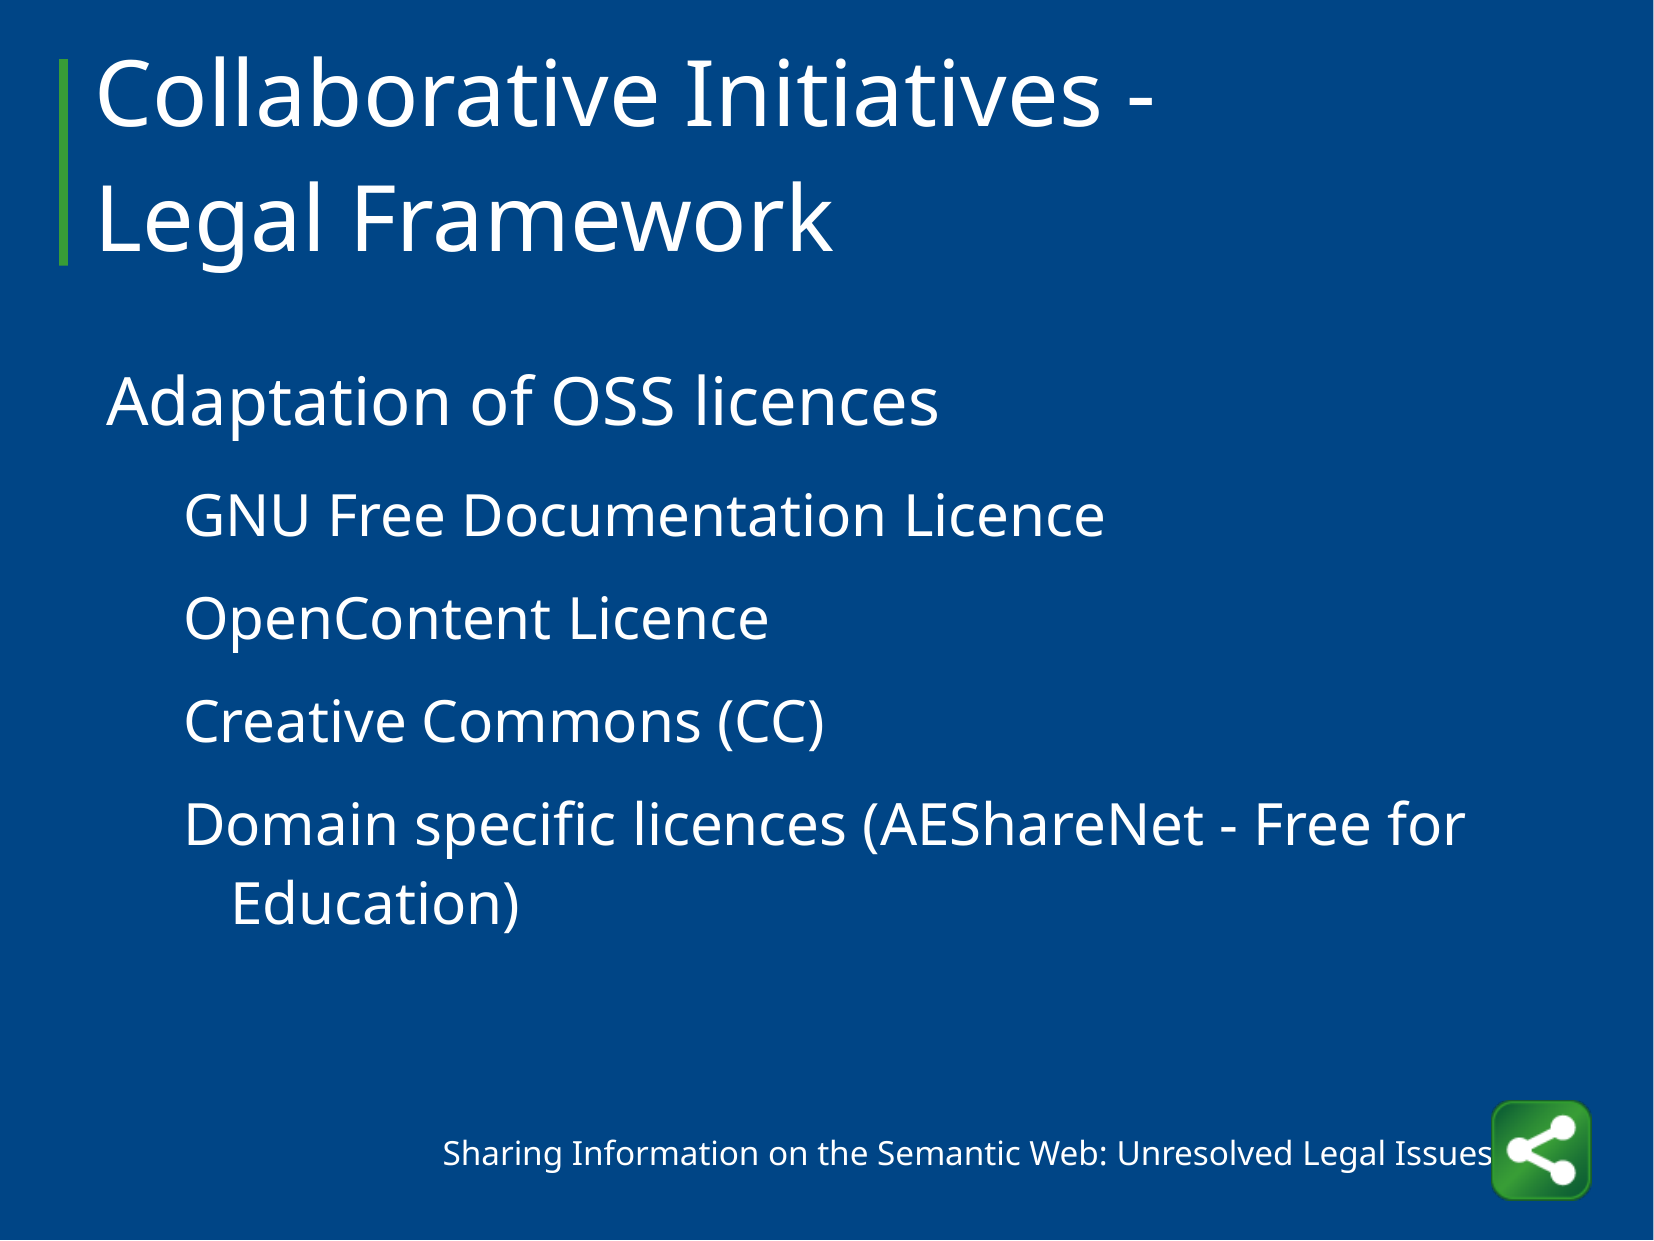

# Collaborative Initiatives - Legal Framework
Adaptation of OSS licences
GNU Free Documentation Licence
OpenContent Licence
Creative Commons (CC)
Domain specific licences (AEShareNet - Free for Education)